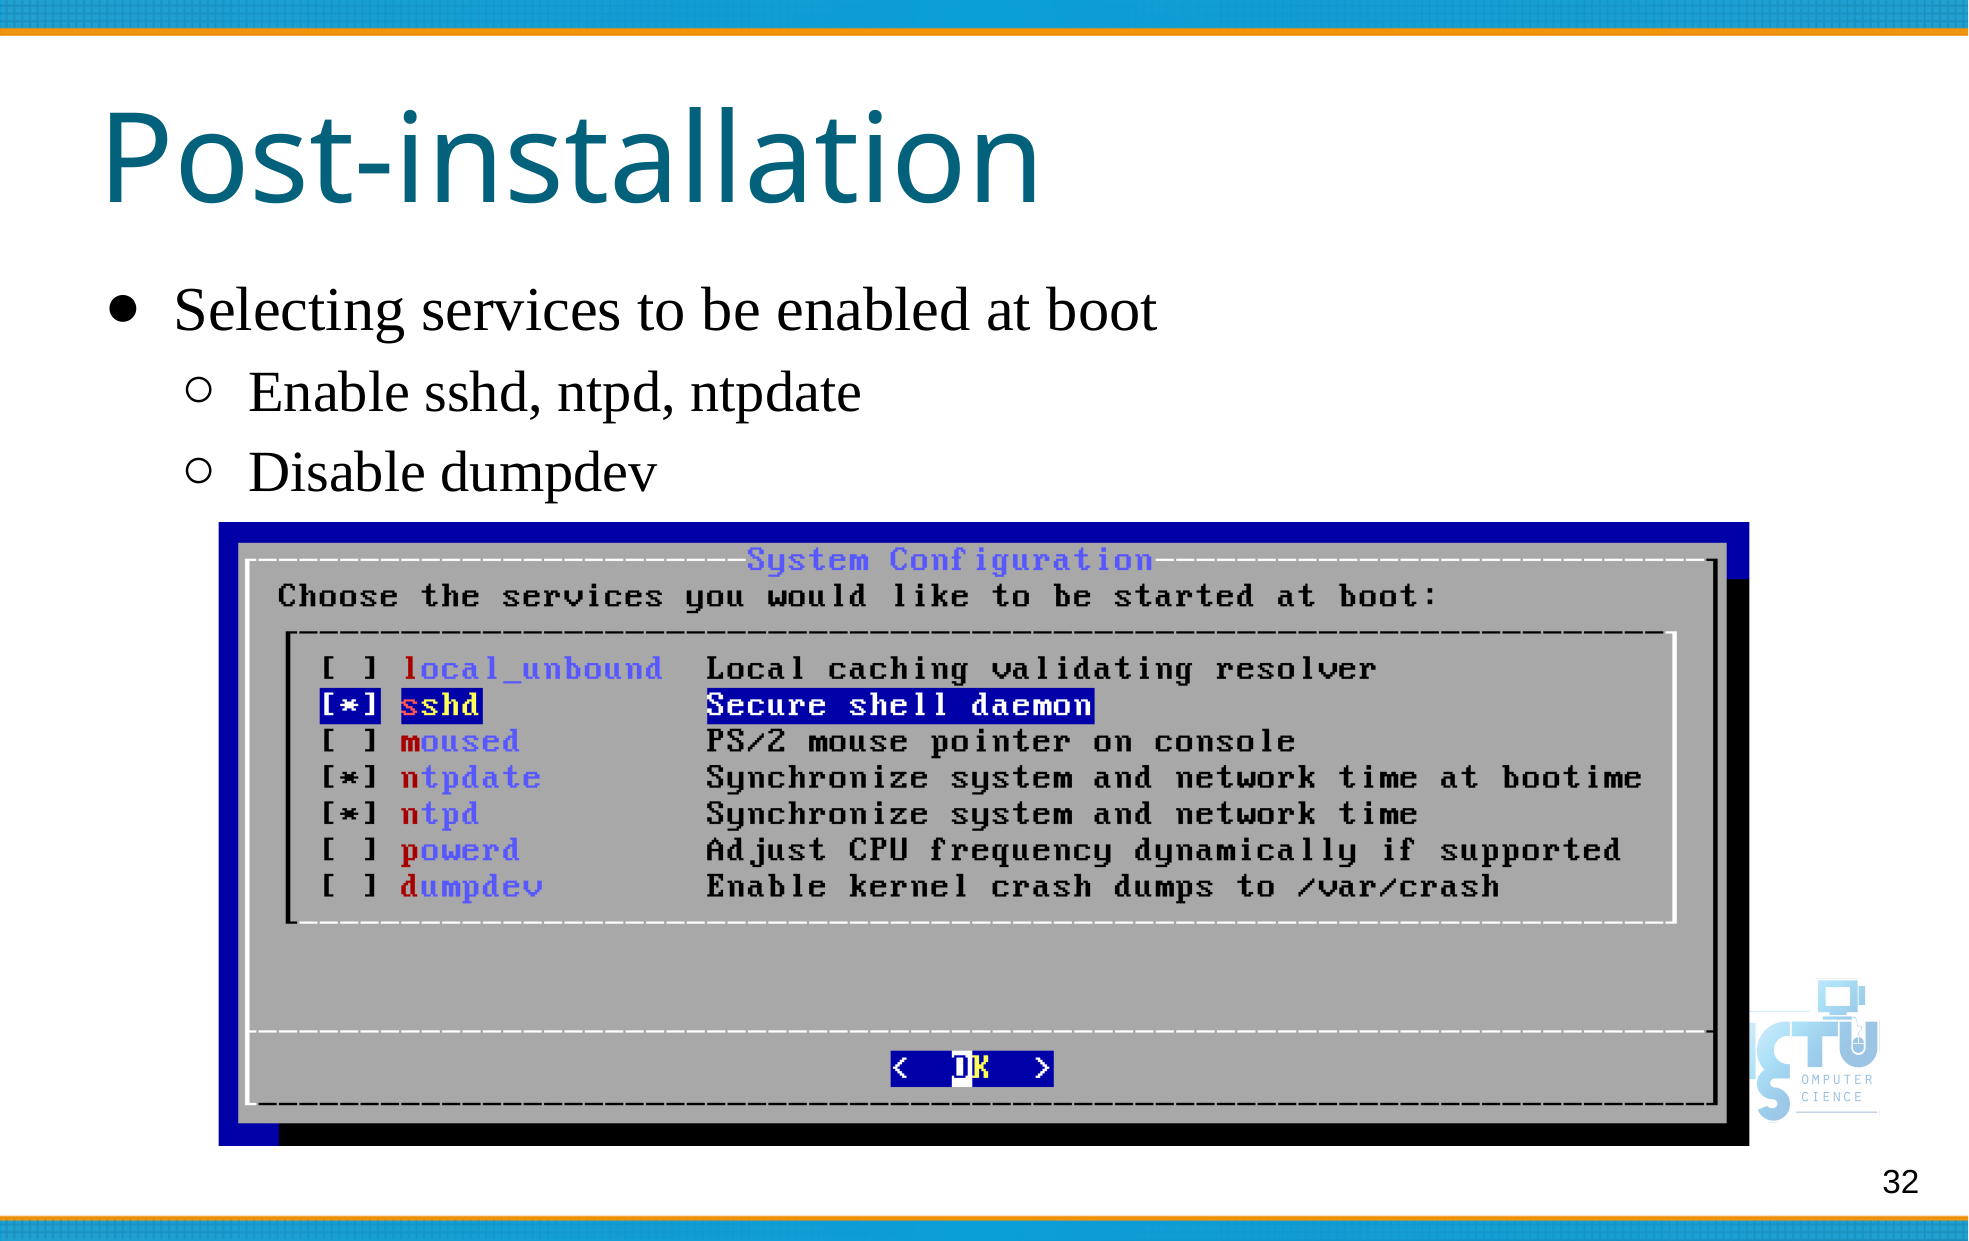

# Post-installation
Selecting services to be enabled at boot
Enable sshd, ntpd, ntpdate
Disable dumpdev